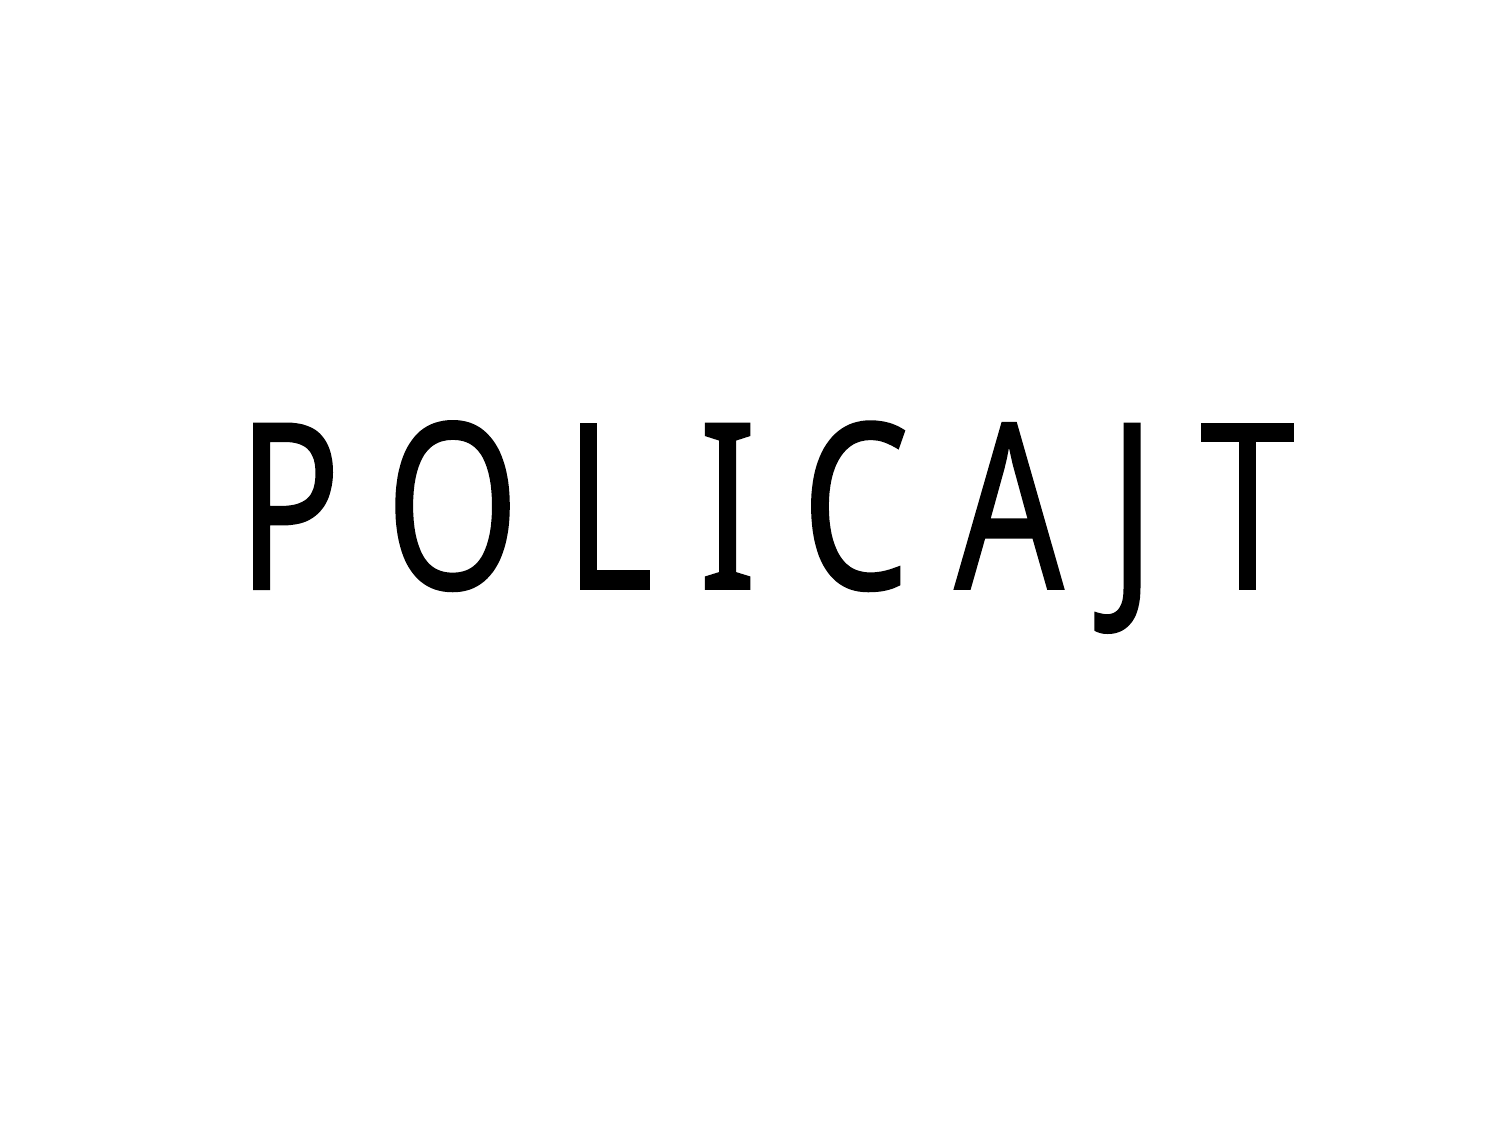

P O L I C A J T